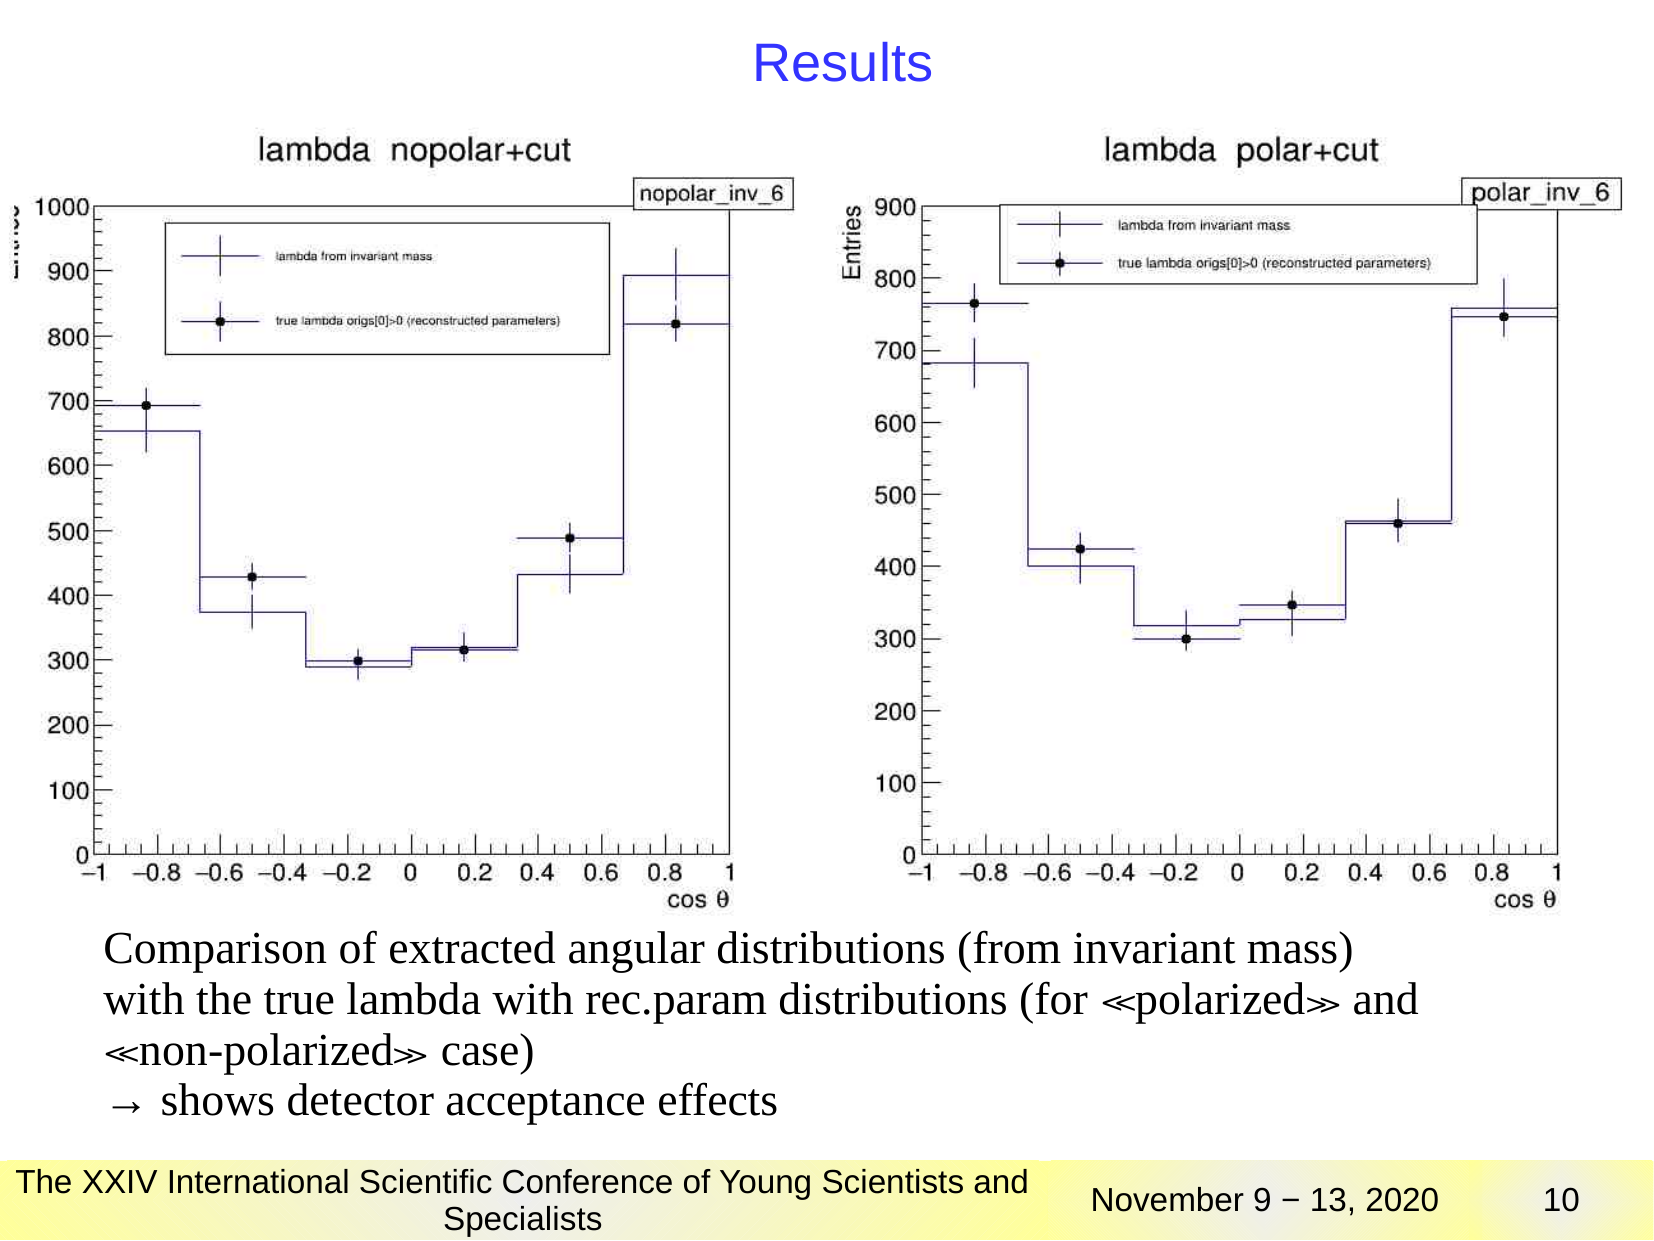

# Results
Comparison of extracted angular distributions (from invariant mass)
with the true lambda with rec.param distributions (for ≪polarized≫ and ≪non-polarized≫ case)
→ shows detector acceptance effects
The XXIV International Scientific Conference of Young Scientists and Specialists
November 9 − 13, 2020
10